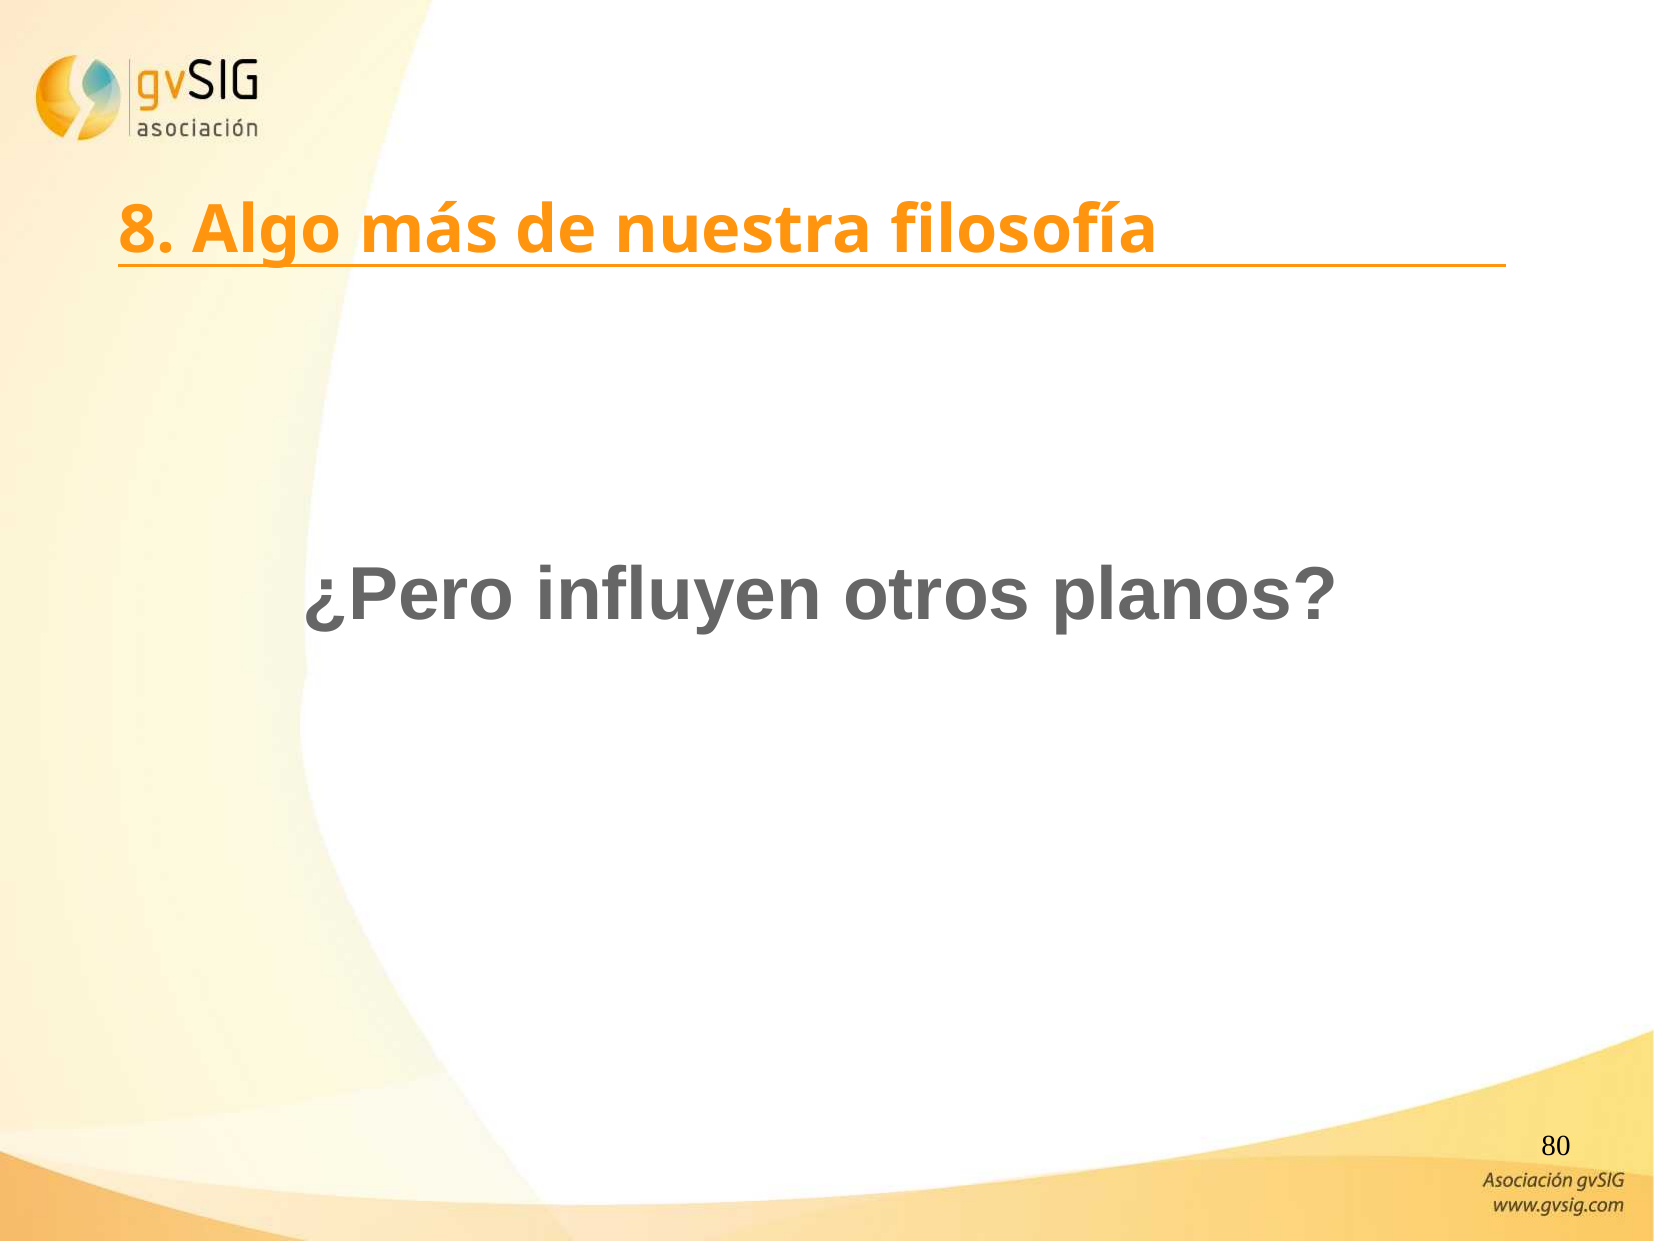

# 8. Algo más de nuestra filosofía
¿Pero influyen otros planos?
80